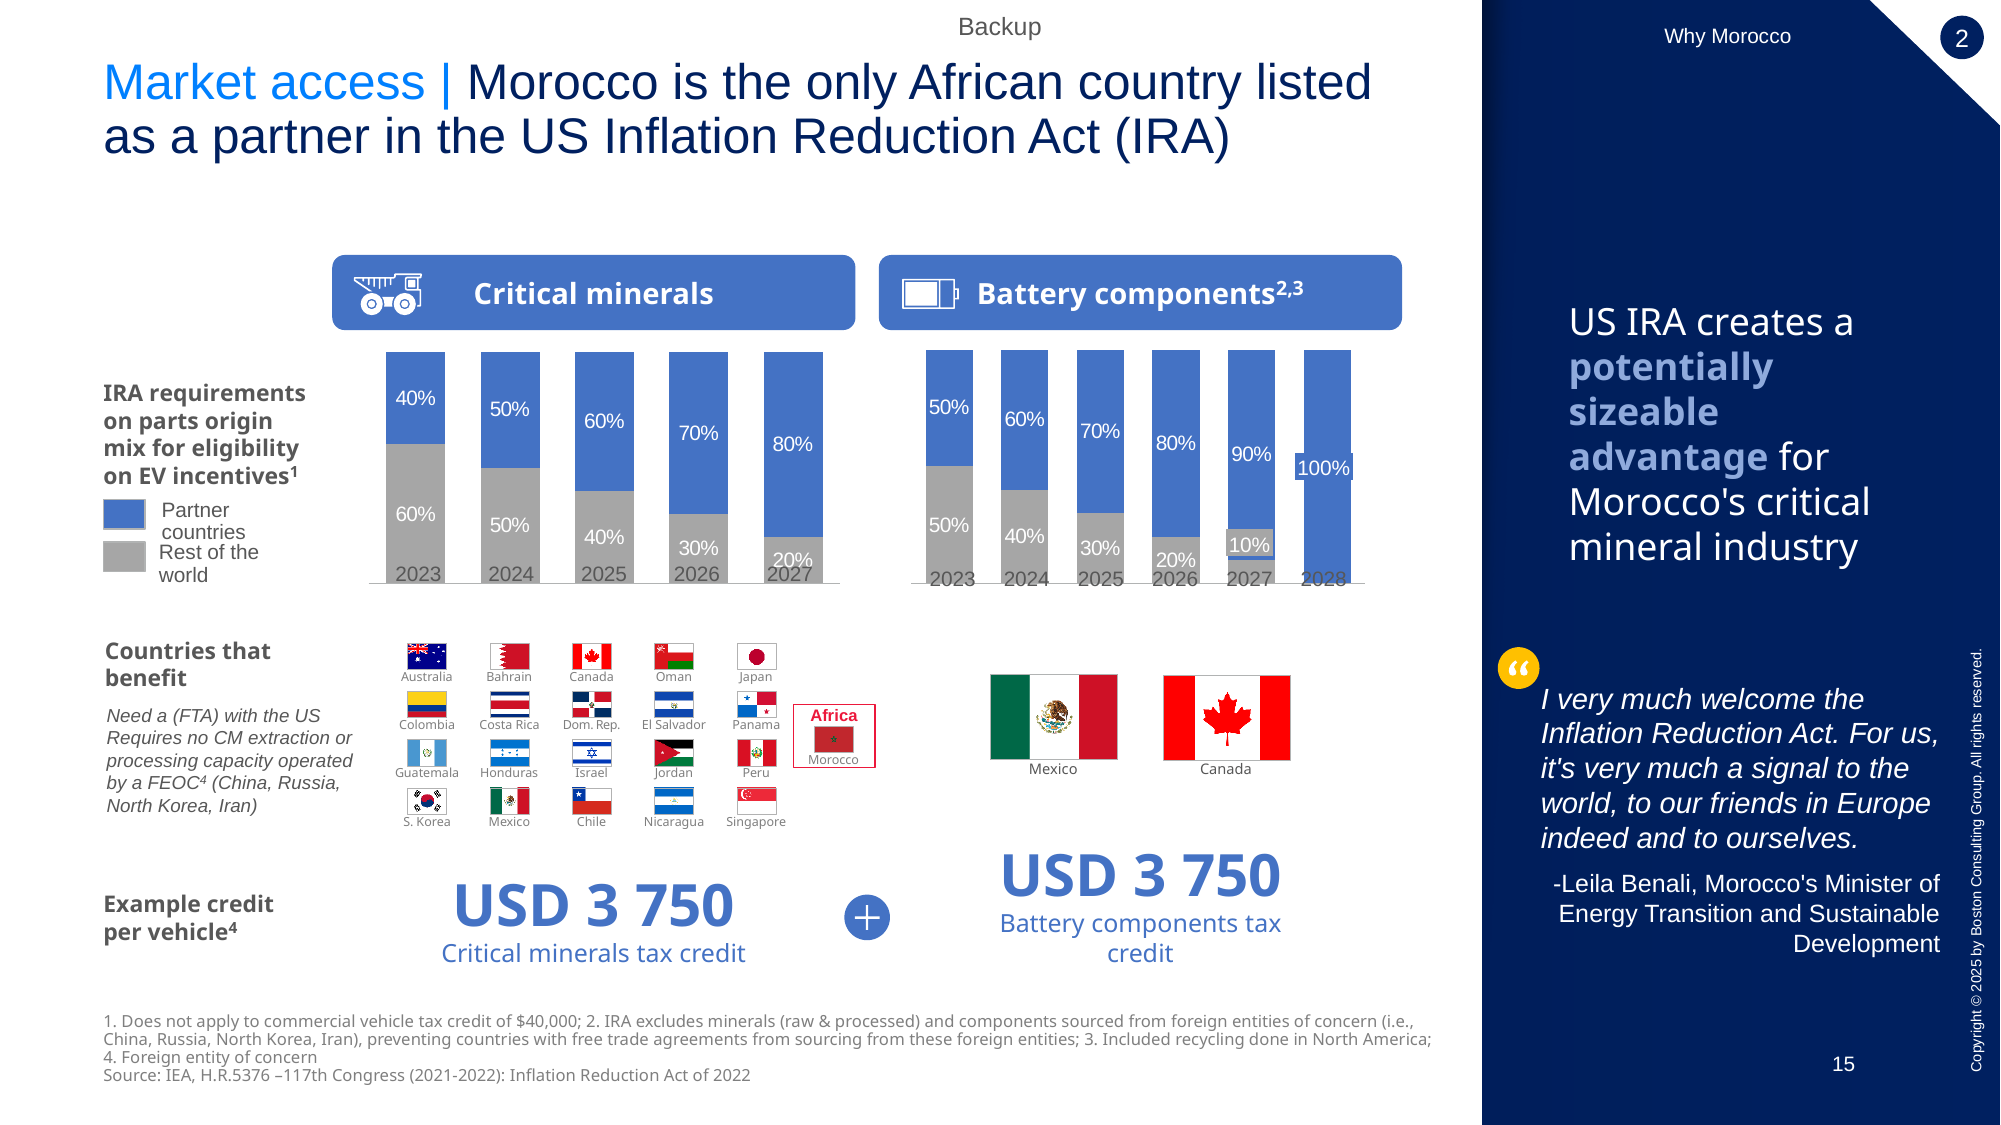

Why Morocco
2
Backup
# Market access | Morocco is the only African country listed as a partner in the US Inflation Reduction Act (IRA)
Critical minerals
Battery components2,3
US IRA creates a potentially sizeable advantage for Morocco's critical mineral industry
### Chart
| Category | Series1 | Series2 |
|---|---|---|
| 1 | 50.0 | 50.0 |
| 2 | 40.0 | 60.0 |
| 3 | 30.0 | 70.0 |
| 4 | 20.0 | 80.0 |
| 5 | 10.0 | 90.0 |
| 6 | 100.0 | 0.0 |
### Chart
| Category | Series1 | Series2 |
|---|---|---|
| 1 | 60.0 | 40.0 |
| 2 | 50.0 | 50.0 |
| 3 | 40.0 | 60.0 |
| 4 | 30.0 | 70.0 |
| 5 | 20.0 | 80.0 |IRA requirements on parts origin mix for eligibility on EV incentives1
100%
Partner countries
10%
Rest of the world
2023
2024
2025
2026
2027
2023
2024
2025
2026
2027
2028
Countries that benefit
Australia
Bahrain
Canada
Oman
Japan
Colombia
Costa Rica
Dom. Rep.
El Salvador
Panama
Peru
Guatemala
Honduras
Israel
Jordan
Singapore
S. Korea
Mexico
Chile
Nicaragua
I very much welcome the Inflation Reduction Act. For us, it's very much a signal to the world, to our friends in Europe indeed and to ourselves.
-Leila Benali, Morocco's Minister of Energy Transition and Sustainable Development
Mexico
Canada
Need a (FTA) with the US
Requires no CM extraction or processing capacity operated by a FEOC4 (China, Russia, North Korea, Iran)
Africa
Morocco
USD 3 750
Battery components tax credit
USD 3 750
Critical minerals tax credit
Example credit per vehicle4
1. Does not apply to commercial vehicle tax credit of $40,000; 2. IRA excludes minerals (raw & processed) and components sourced from foreign entities of concern (i.e., China, Russia, North Korea, Iran), preventing countries with free trade agreements from sourcing from these foreign entities; 3. Included recycling done in North America; 4. Foreign entity of concern
Source: IEA, H.R.5376 –117th Congress (2021-2022): Inflation Reduction Act of 2022